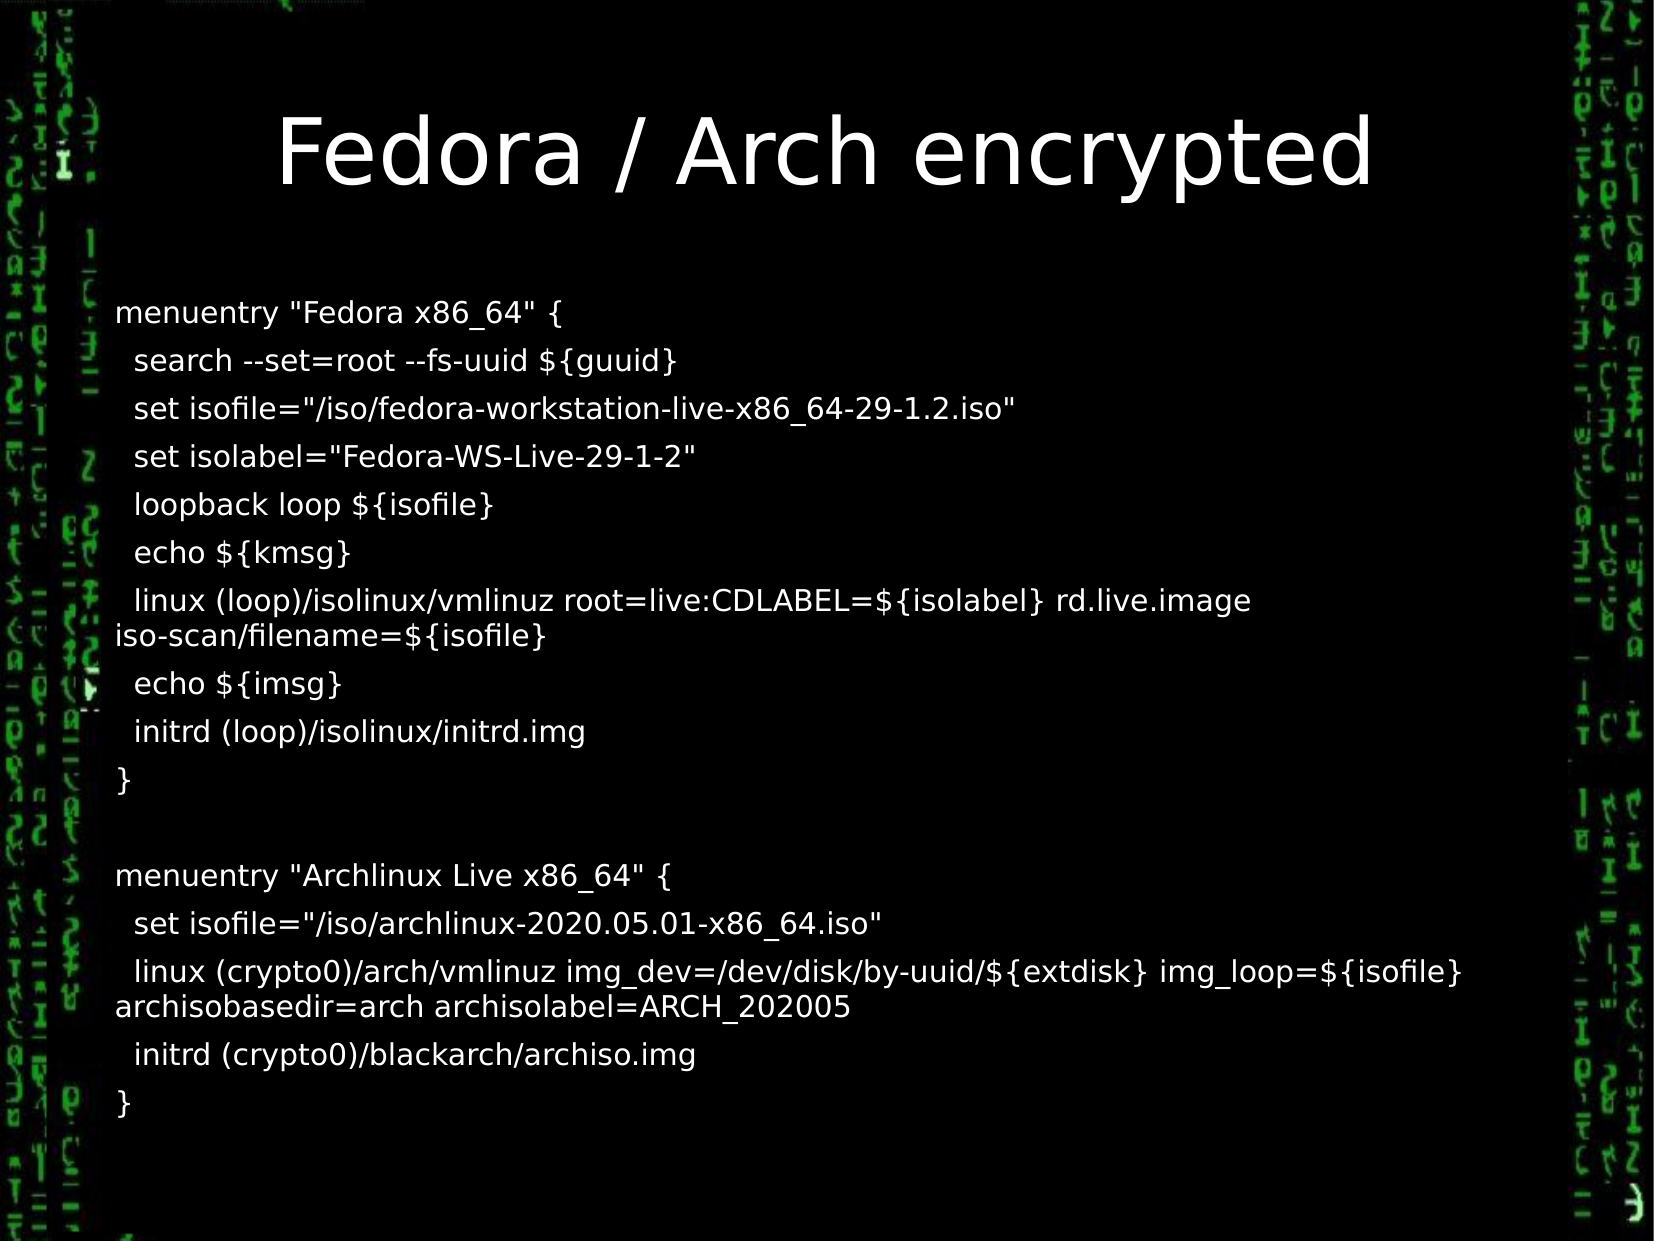

# Fedora / Arch encrypted
menuentry "Fedora x86_64" {
 search --set=root --fs-uuid ${guuid}
 set isofile="/iso/fedora-workstation-live-x86_64-29-1.2.iso"
 set isolabel="Fedora-WS-Live-29-1-2"
 loopback loop ${isofile}
 echo ${kmsg}
 linux (loop)/isolinux/vmlinuz root=live:CDLABEL=${isolabel} rd.live.image iso-scan/filename=${isofile}
 echo ${imsg}
 initrd (loop)/isolinux/initrd.img
}
menuentry "Archlinux Live x86_64" {
 set isofile="/iso/archlinux-2020.05.01-x86_64.iso"
 linux (crypto0)/arch/vmlinuz img_dev=/dev/disk/by-uuid/${extdisk} img_loop=${isofile} archisobasedir=arch archisolabel=ARCH_202005
 initrd (crypto0)/blackarch/archiso.img
}